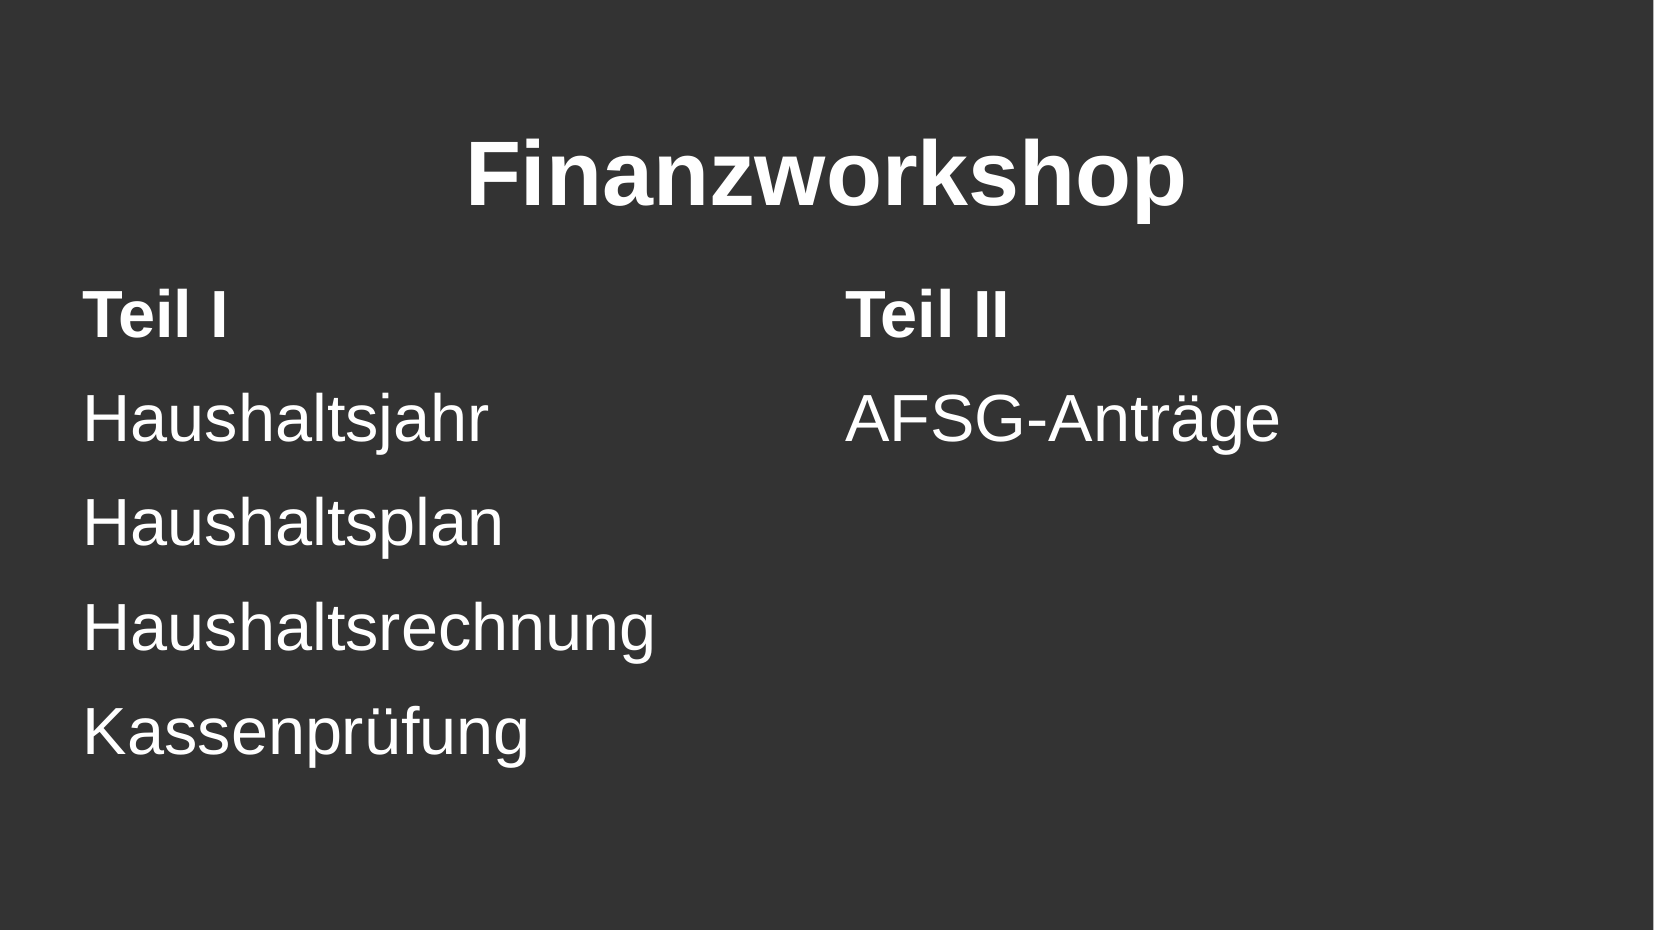

# Finanzworkshop
Teil I
Haushaltsjahr
Haushaltsplan
Haushaltsrechnung
Kassenprüfung
Teil II
AFSG-Anträge